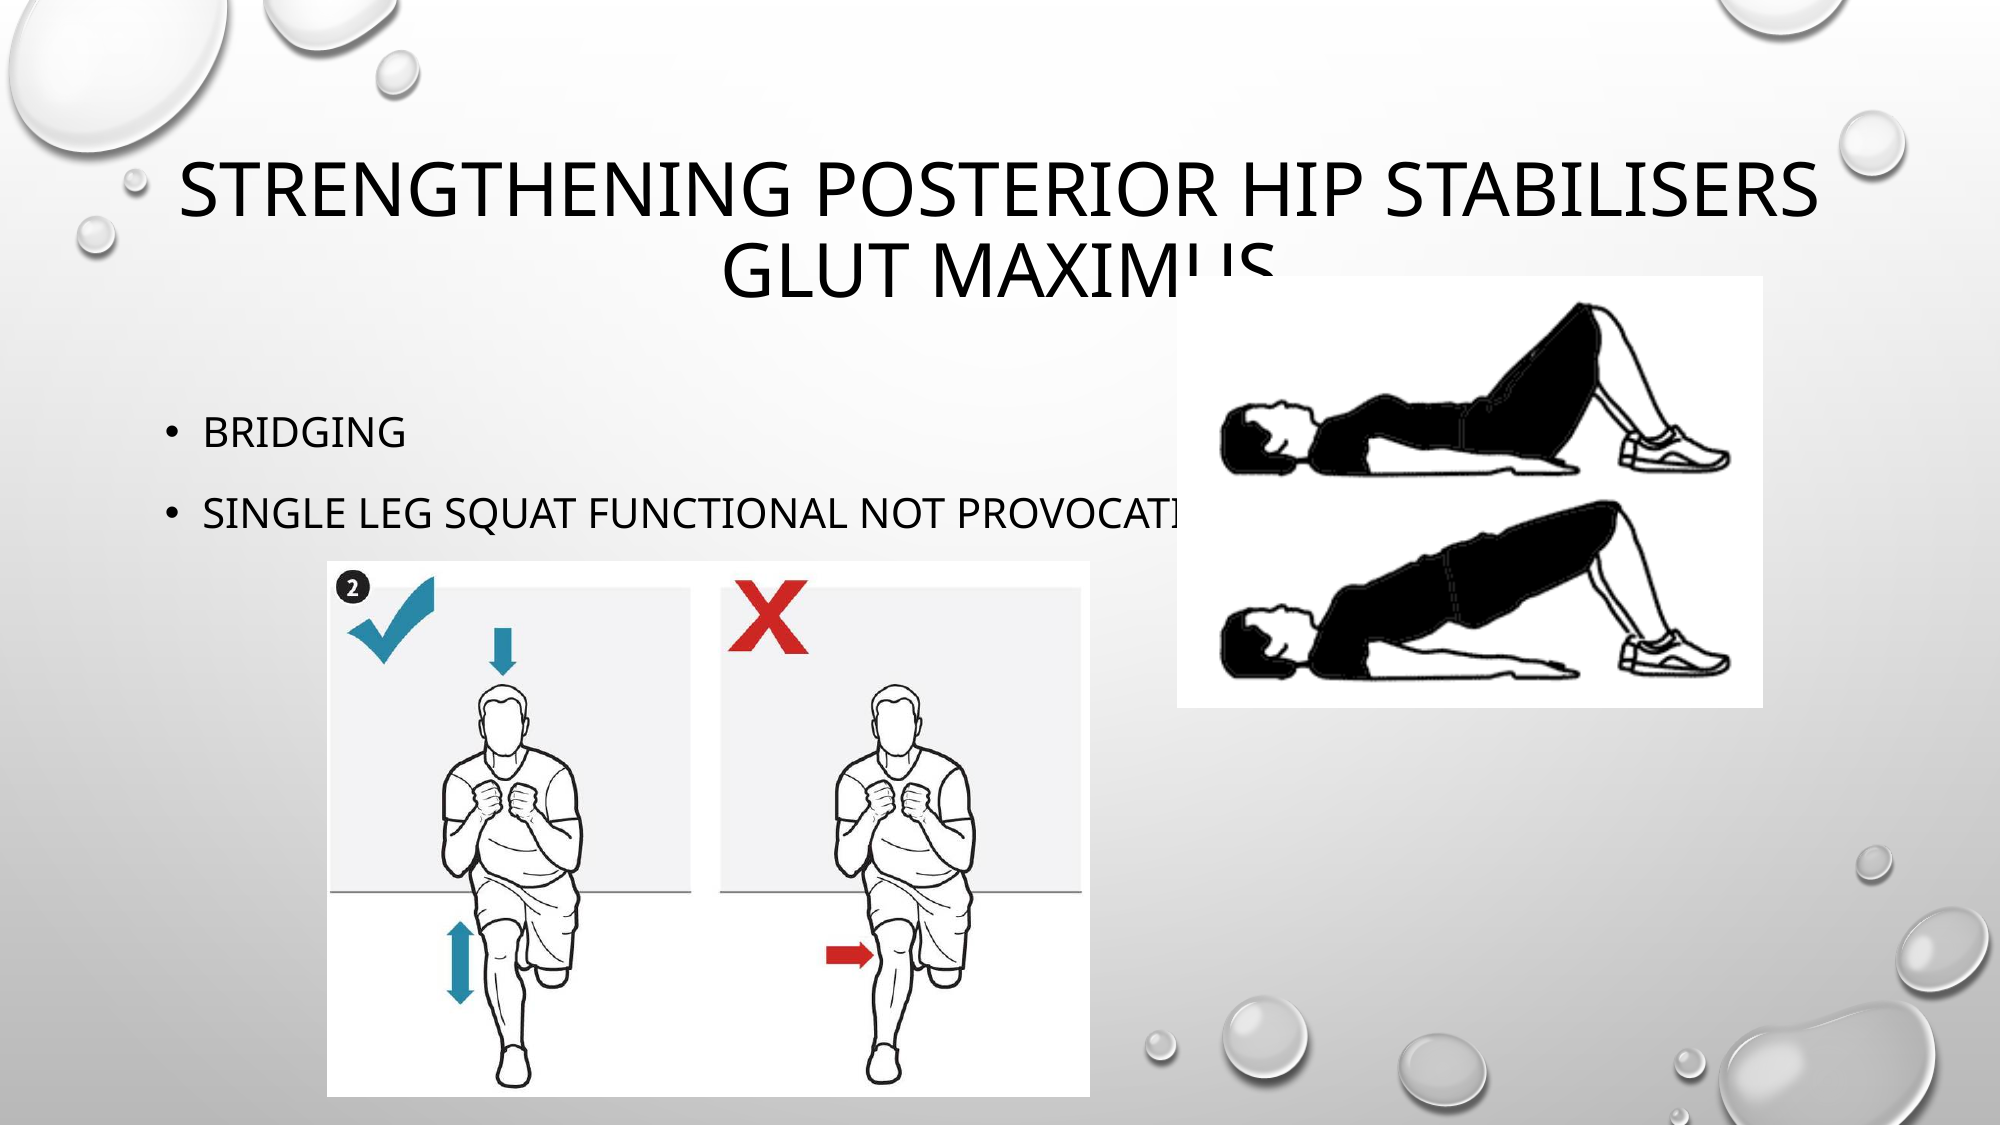

# Strengthening posterior hip stabilisers Glut maximus
Bridging
Single leg squat functional not provocative